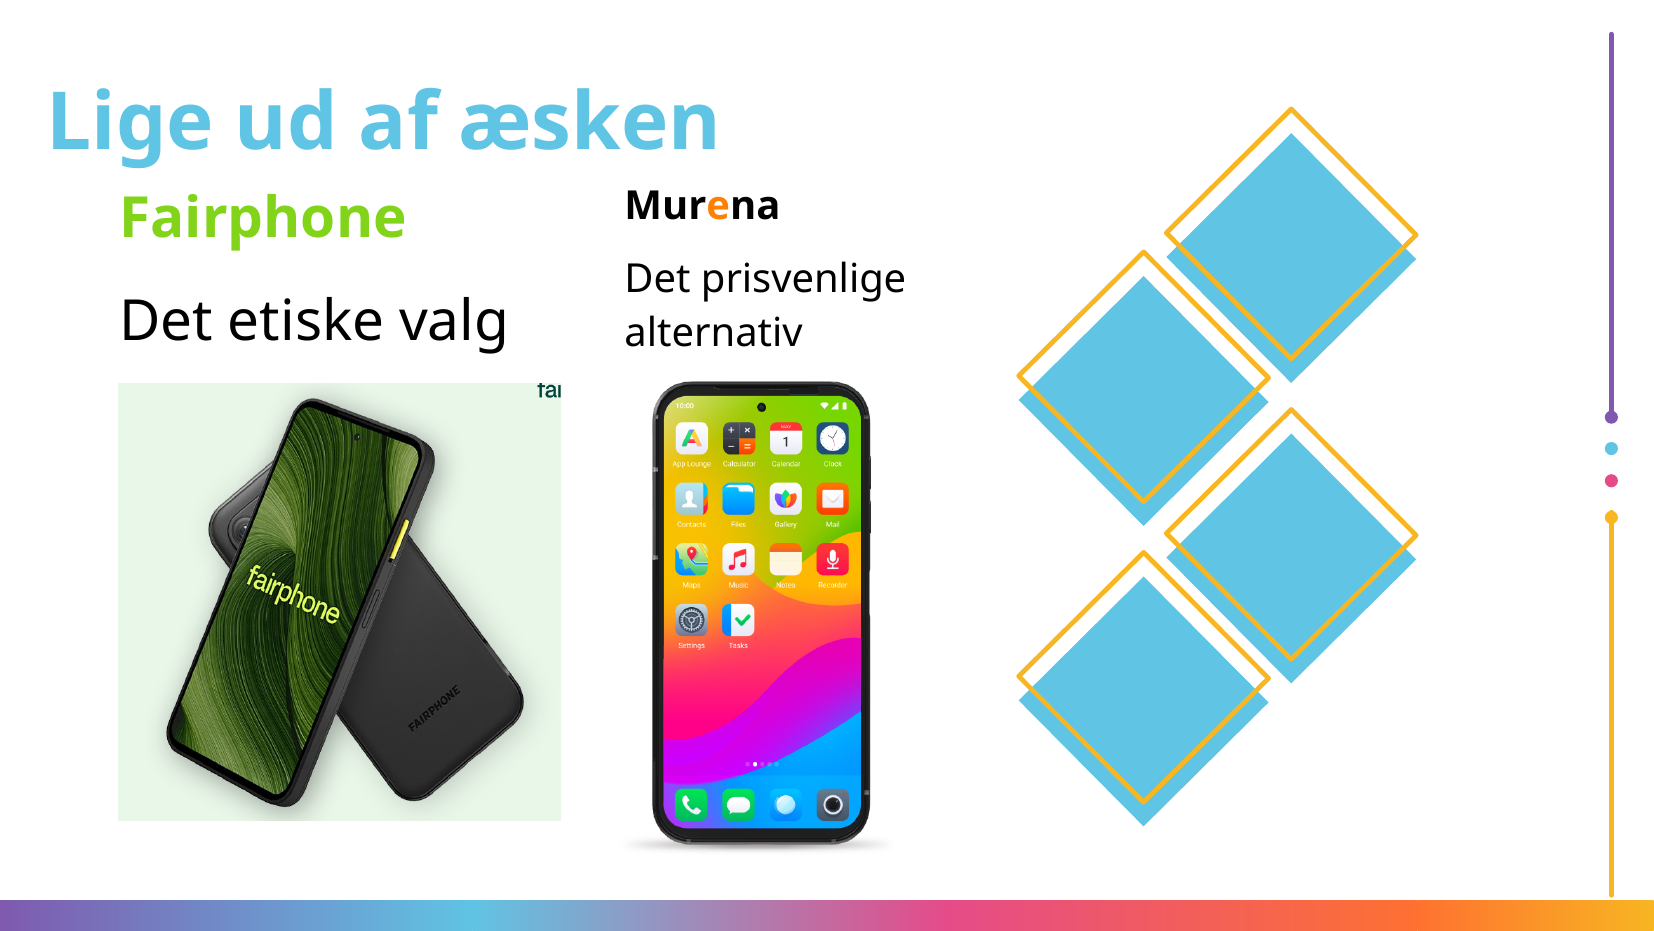

# Lige ud af æsken
Fairphone
Det etiske valg
Murena
Det prisvenlige alternativ